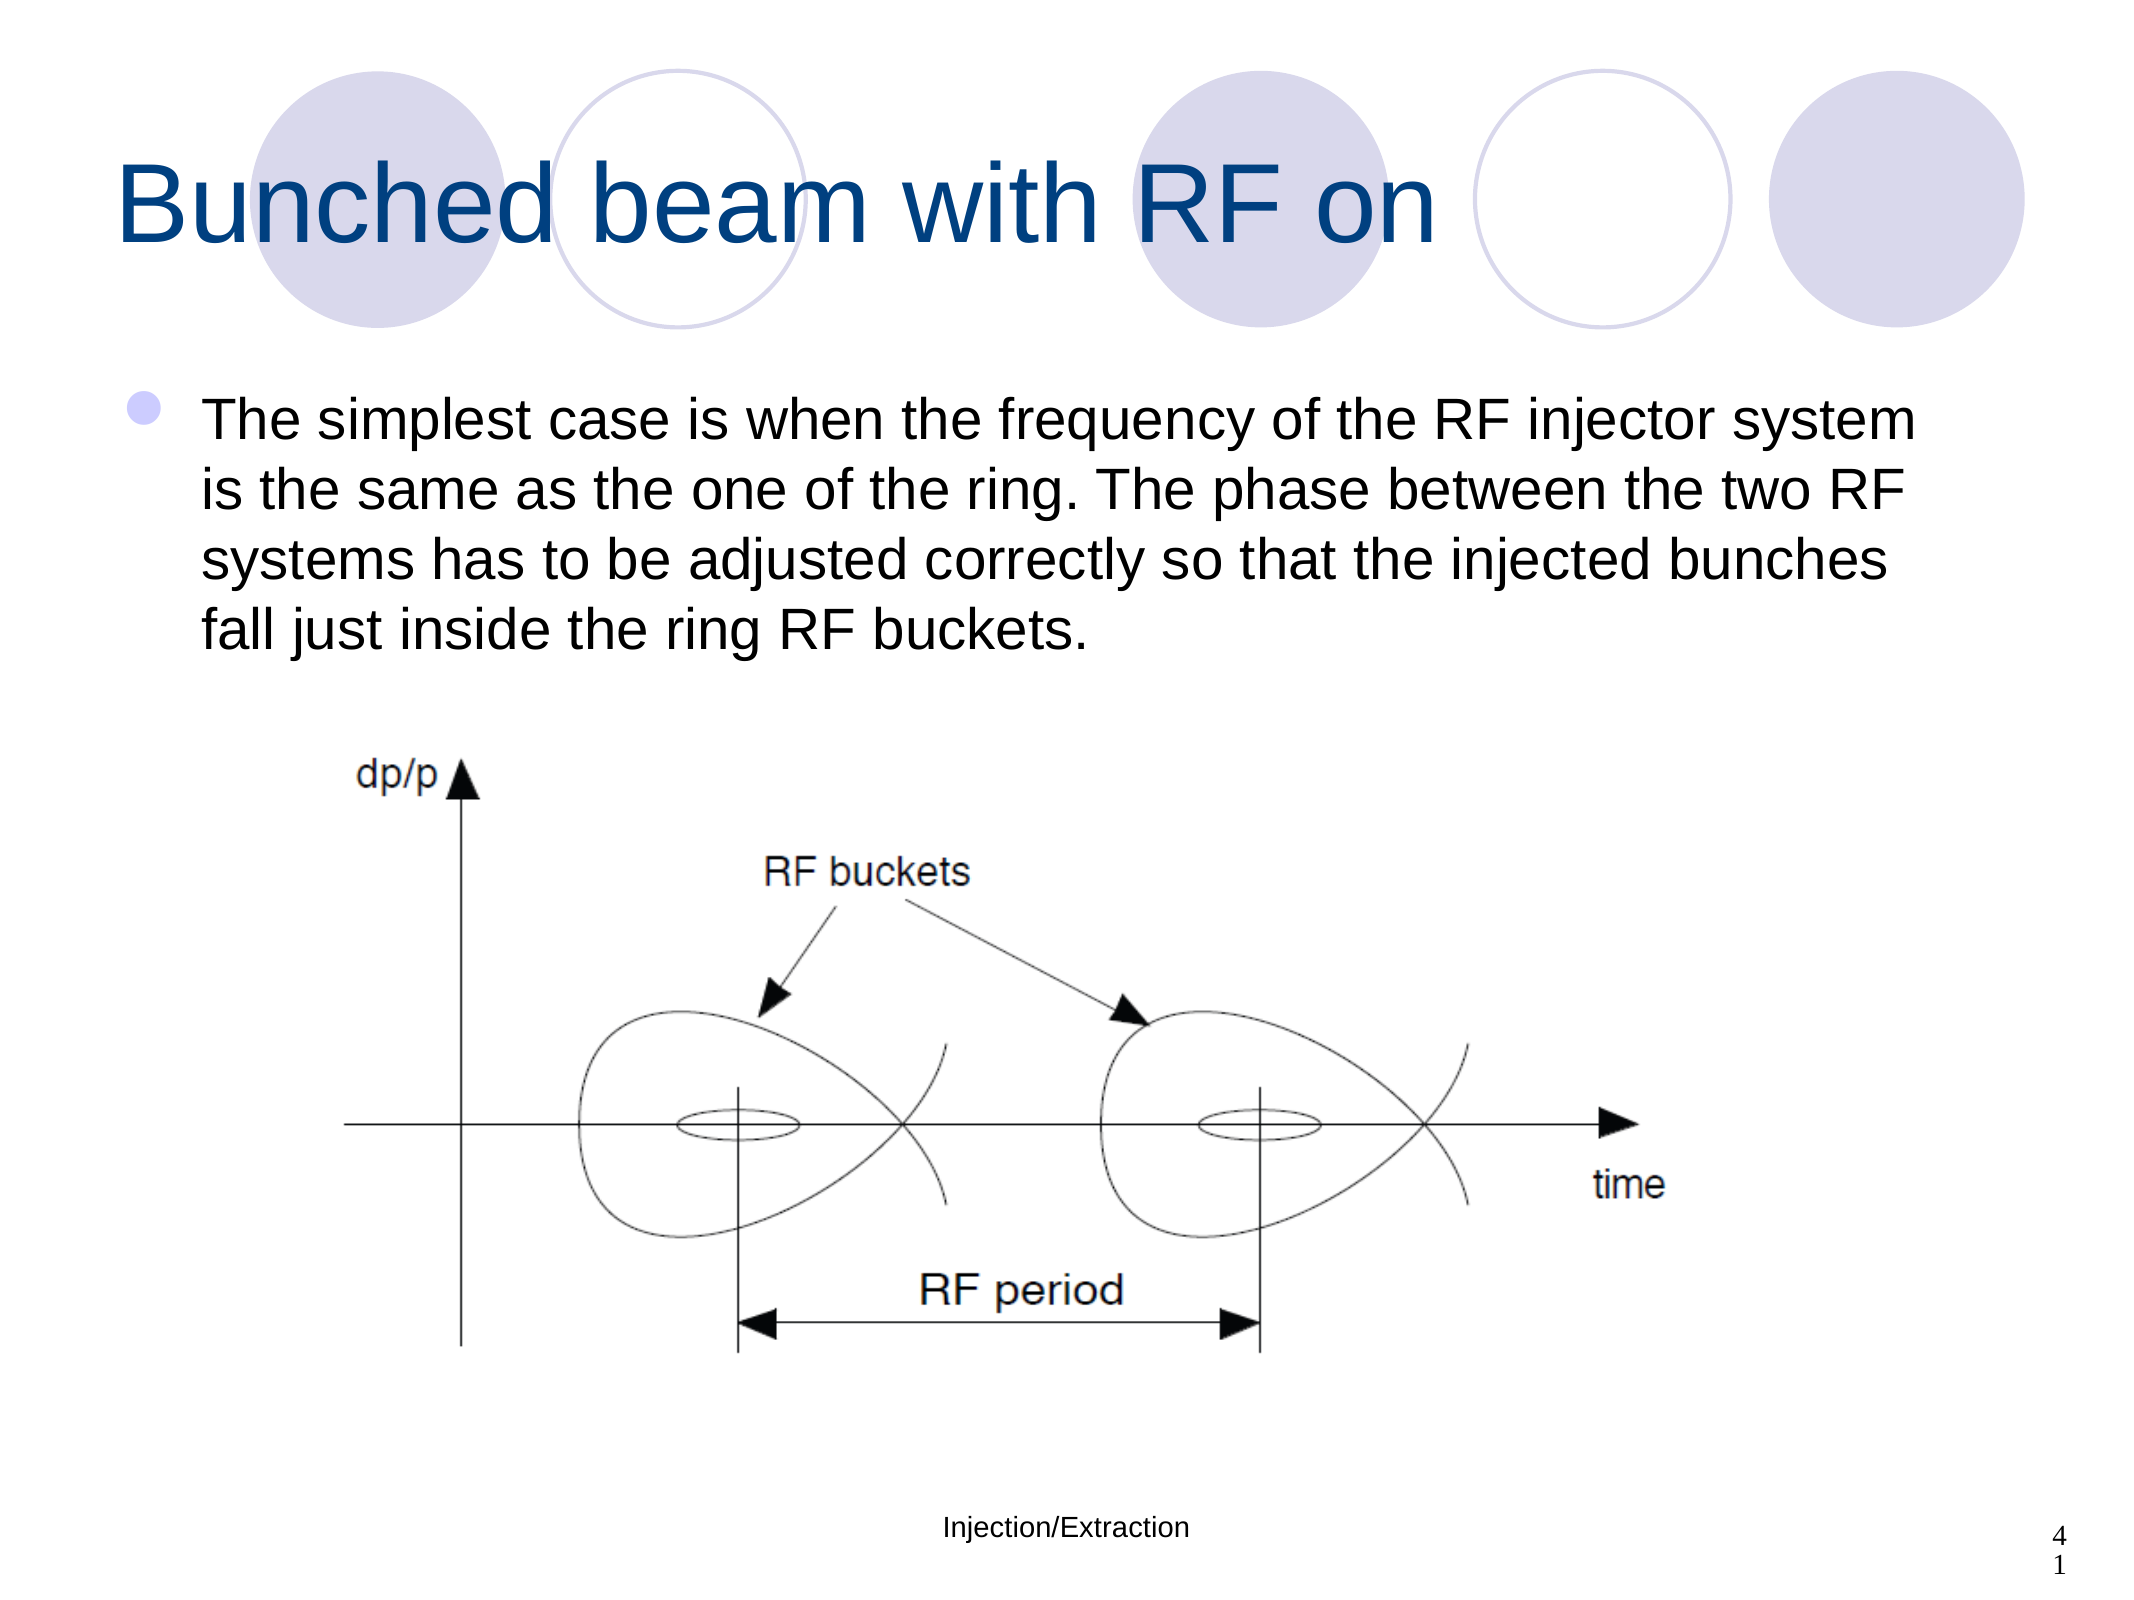

# Bunched beam with RF on
The simplest case is when the frequency of the RF injector system is the same as the one of the ring. The phase between the two RF systems has to be adjusted correctly so that the injected bunches fall just inside the ring RF buckets.
41